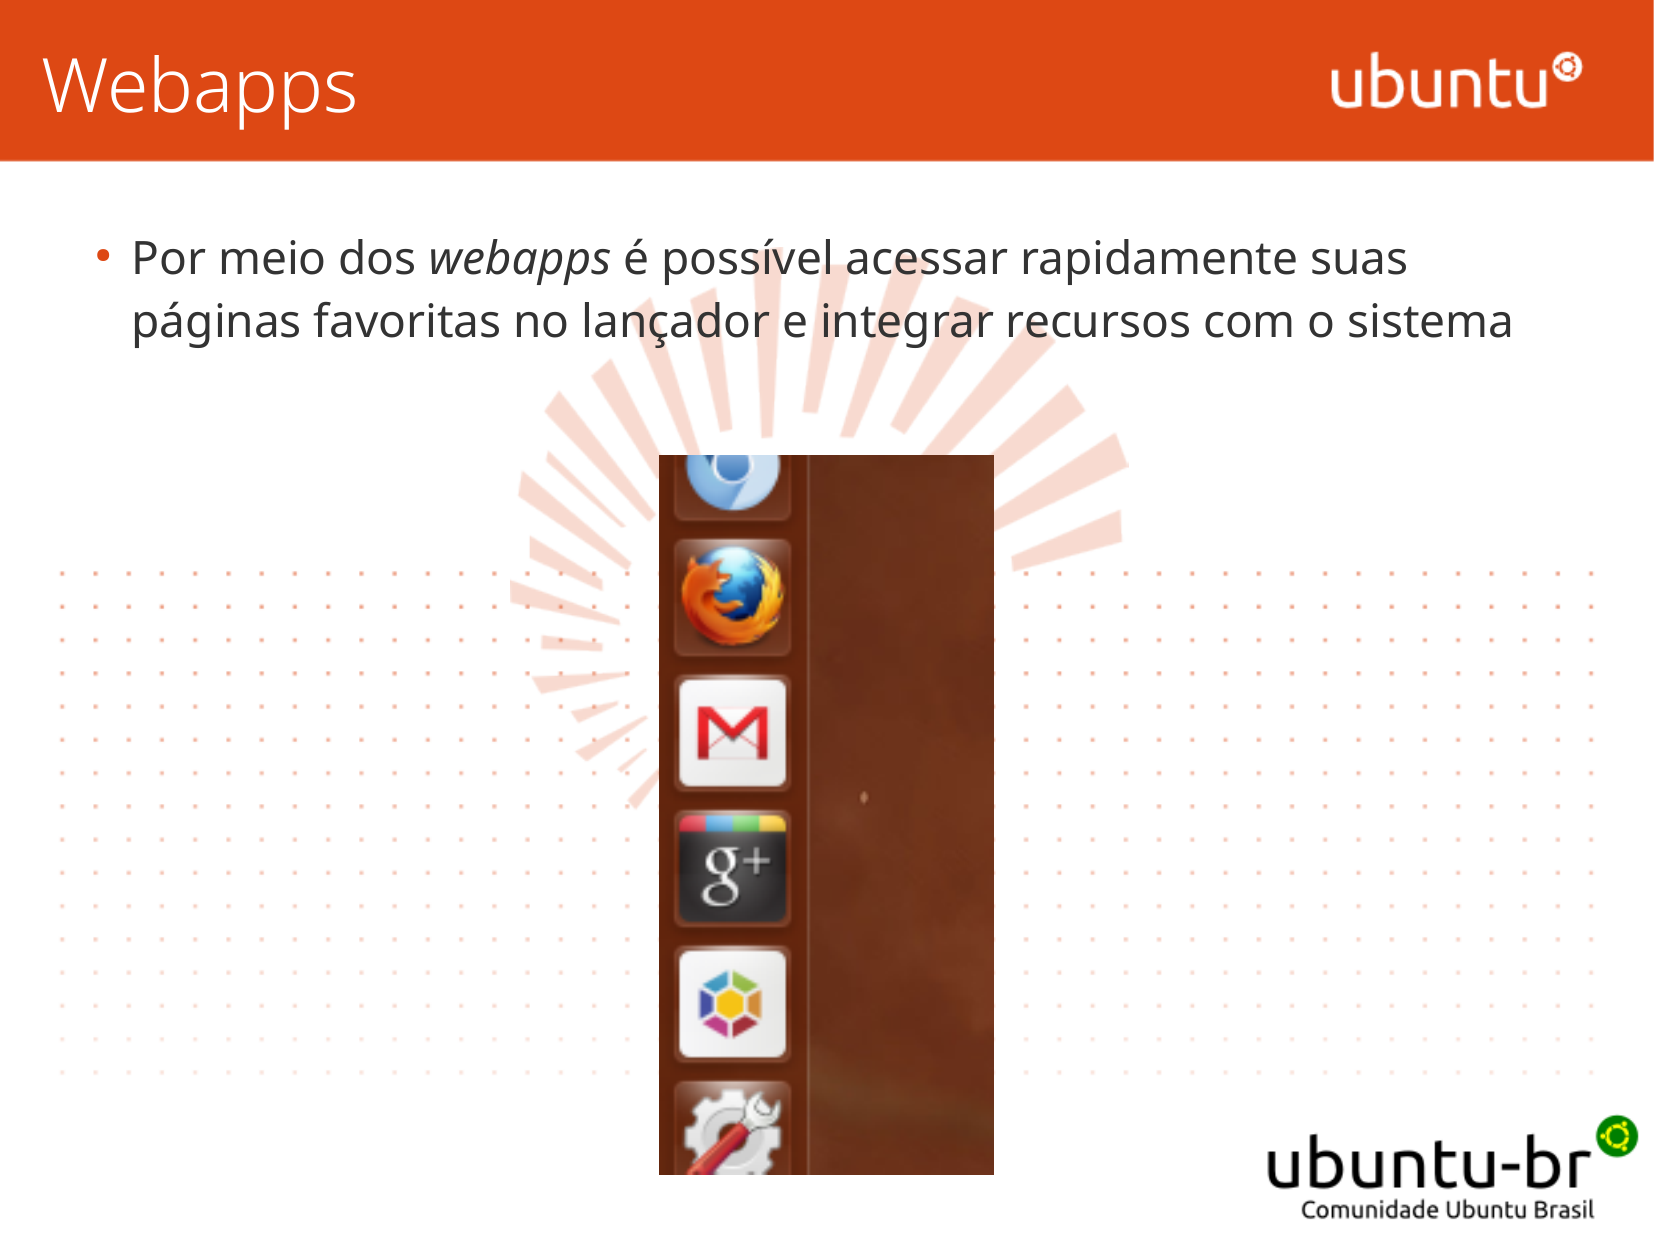

# Webapps
Por meio dos webapps é possível acessar rapidamente suas páginas favoritas no lançador e integrar recursos com o sistema